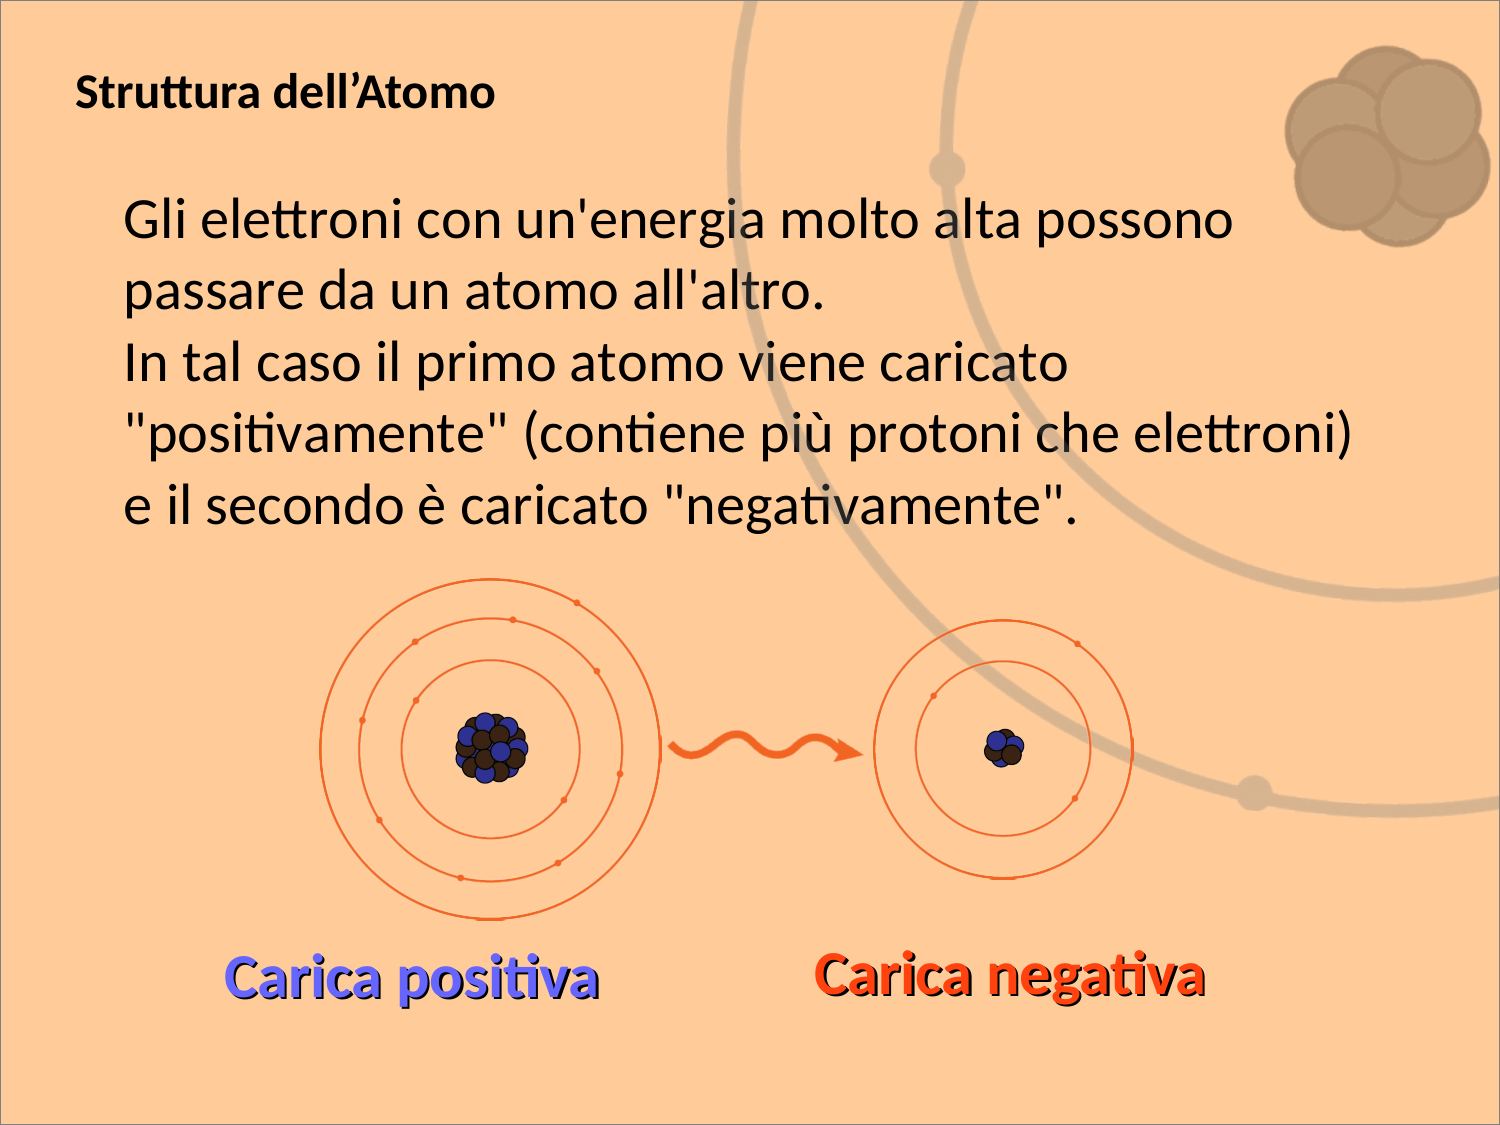

# Struttura dell’Atomo
Gli elettroni con un'energia molto alta possono passare da un atomo all'altro.
In tal caso il primo atomo viene caricato "positivamente" (contiene più protoni che elettroni) e il secondo è caricato "negativamente".
Carica positiva
Carica negativa